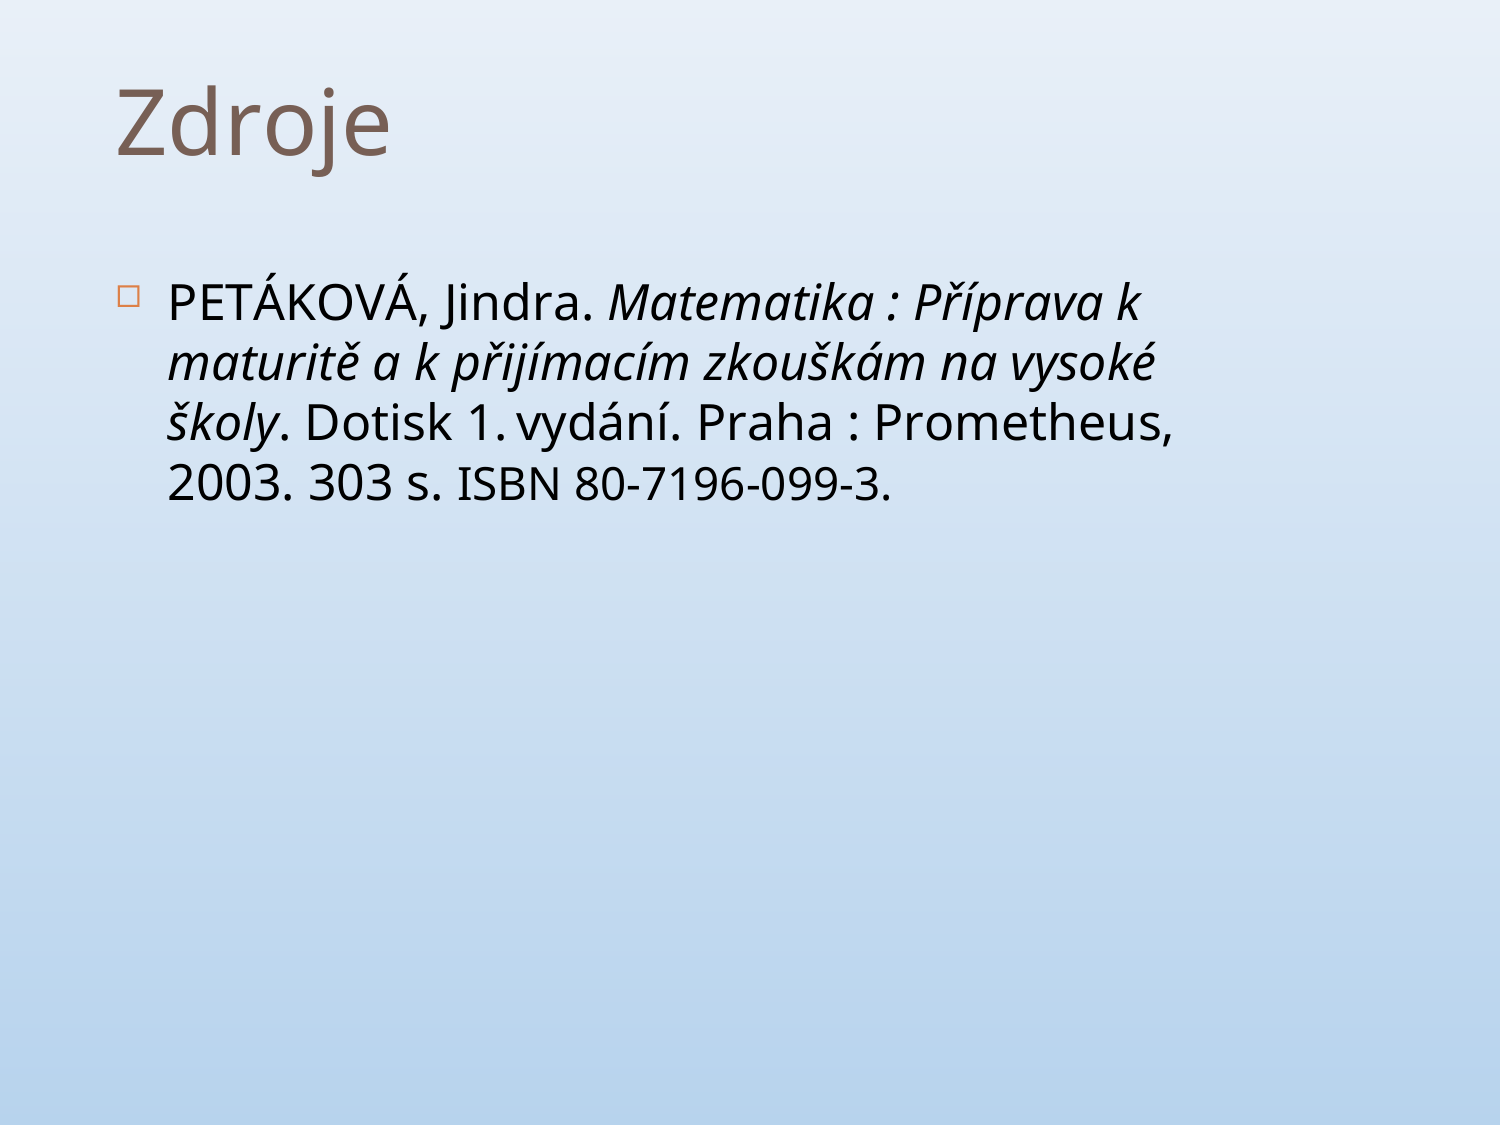

# Zdroje
PETÁKOVÁ, Jindra. Matematika : Příprava k maturitě a k přijímacím zkouškám na vysoké školy. Dotisk 1. vydání. Praha : Prometheus, 2003. 303 s. ISBN 80-7196-099-3.